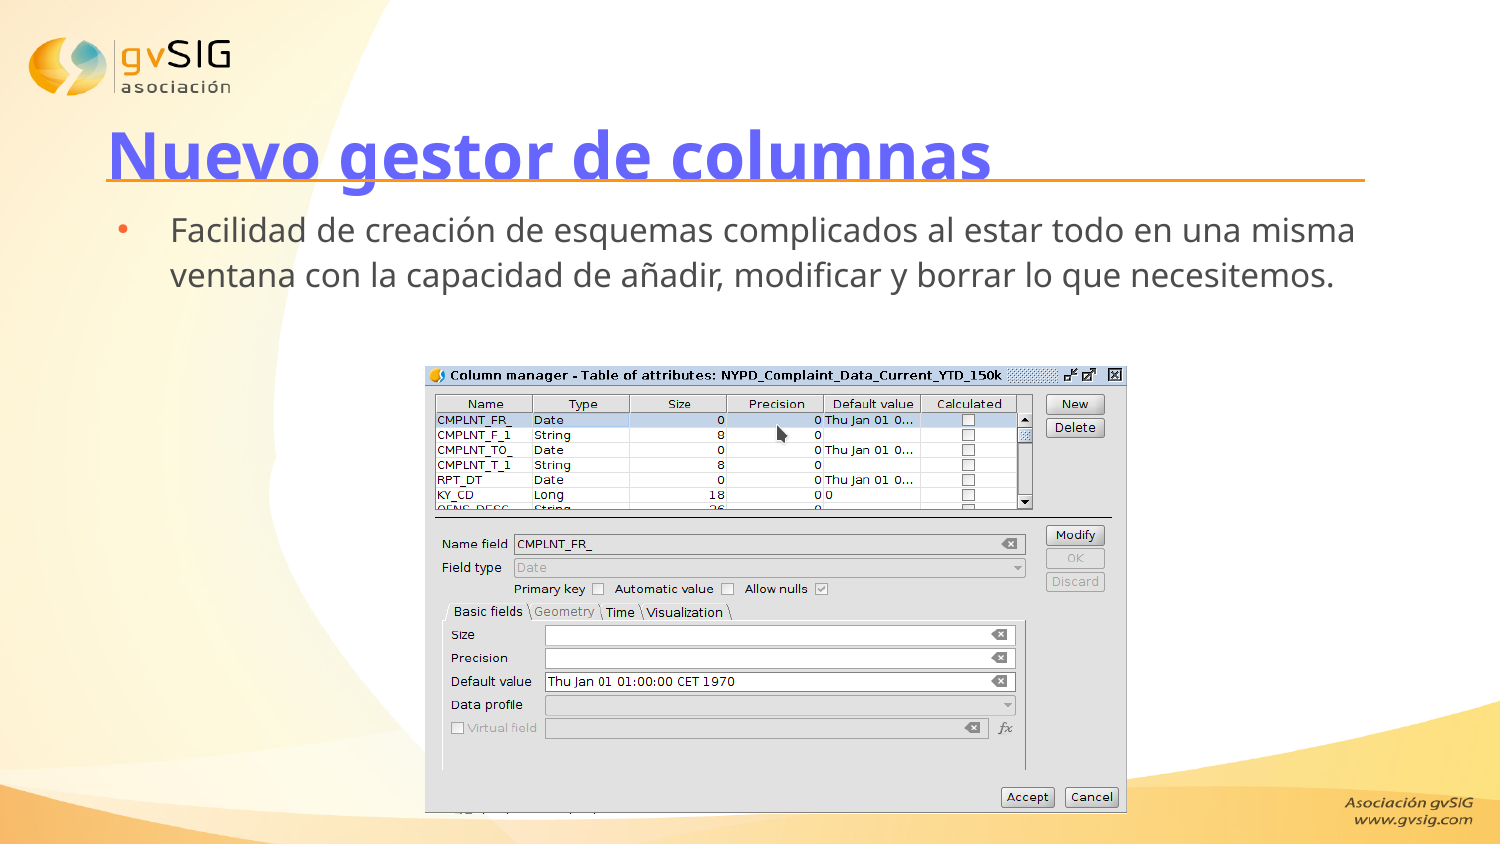

# Nuevo gestor de columnas
Facilidad de creación de esquemas complicados al estar todo en una misma ventana con la capacidad de añadir, modificar y borrar lo que necesitemos.